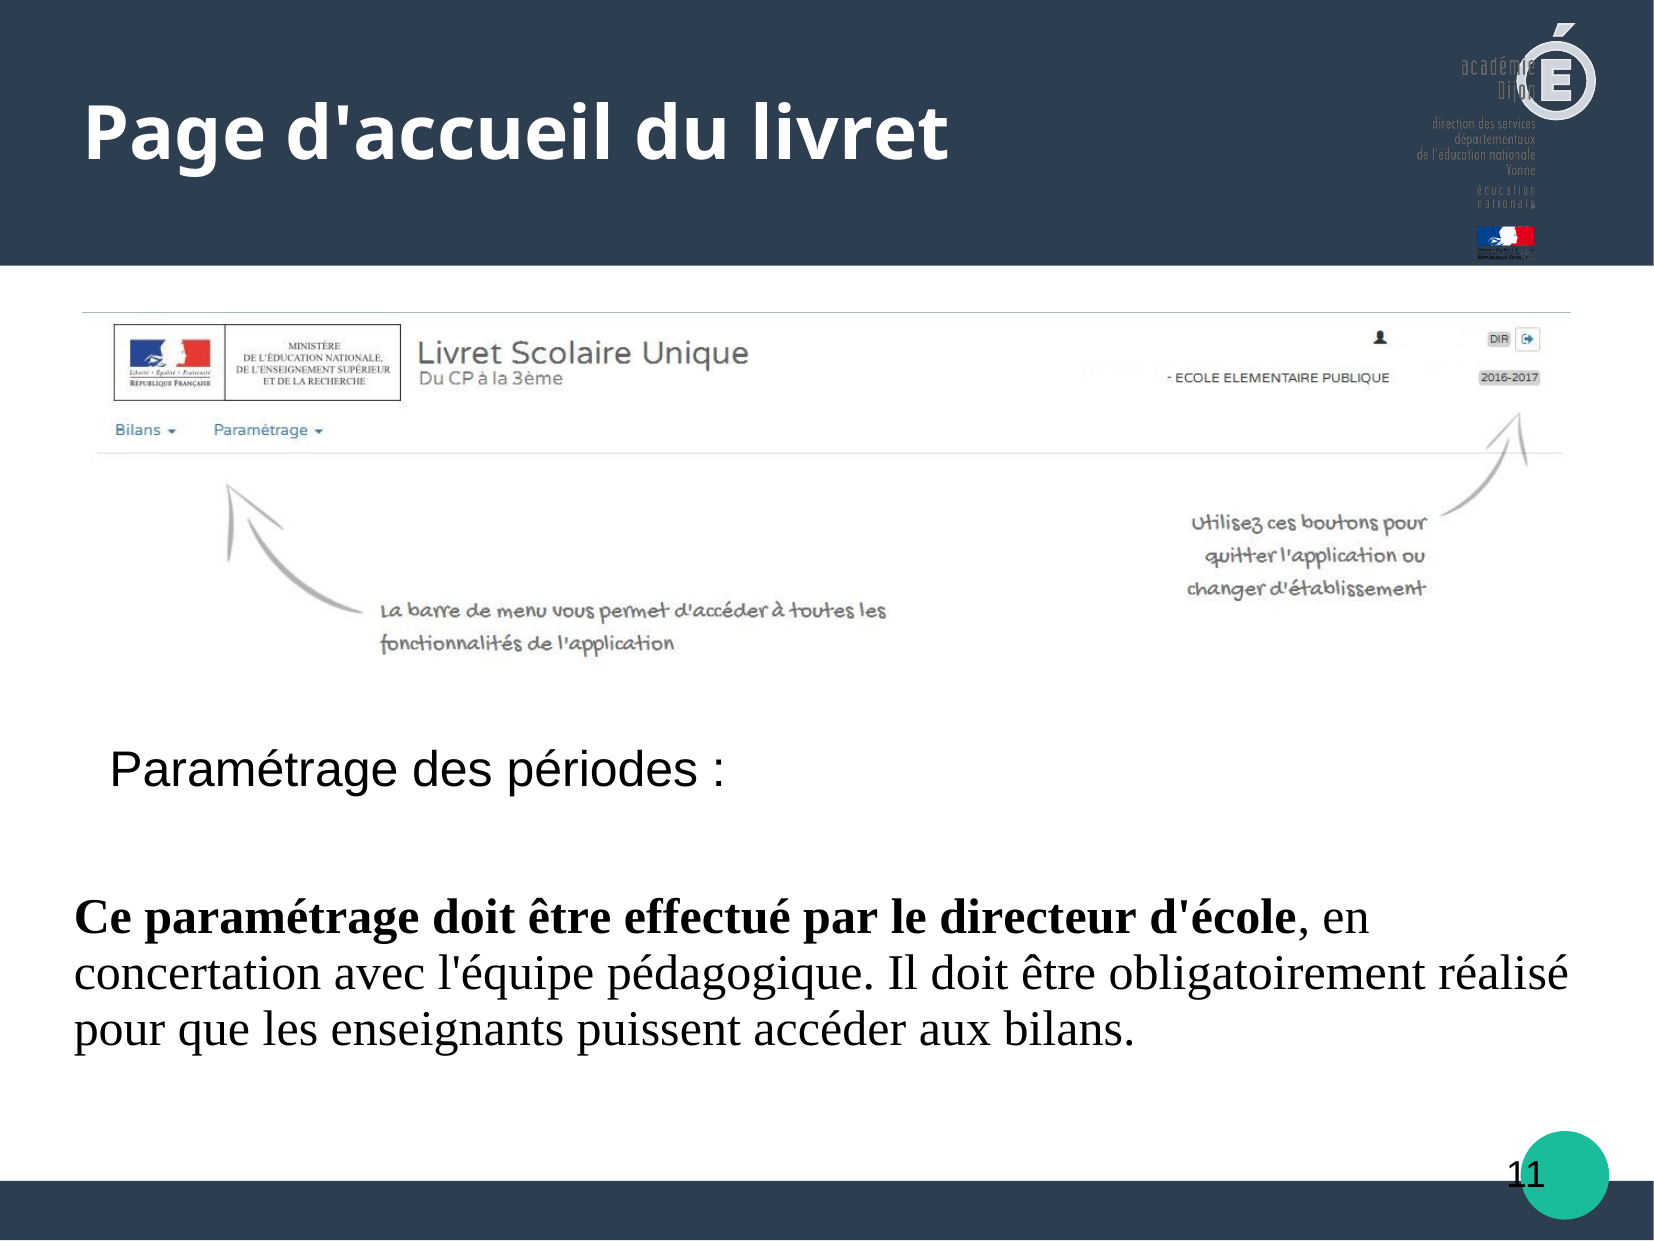

# Page d'accueil du livret
Paramétrage des périodes :
Ce paramétrage doit être effectué par le directeur d'école, en concertation avec l'équipe pédagogique. Il doit être obligatoirement réalisé pour que les enseignants puissent accéder aux bilans.
11